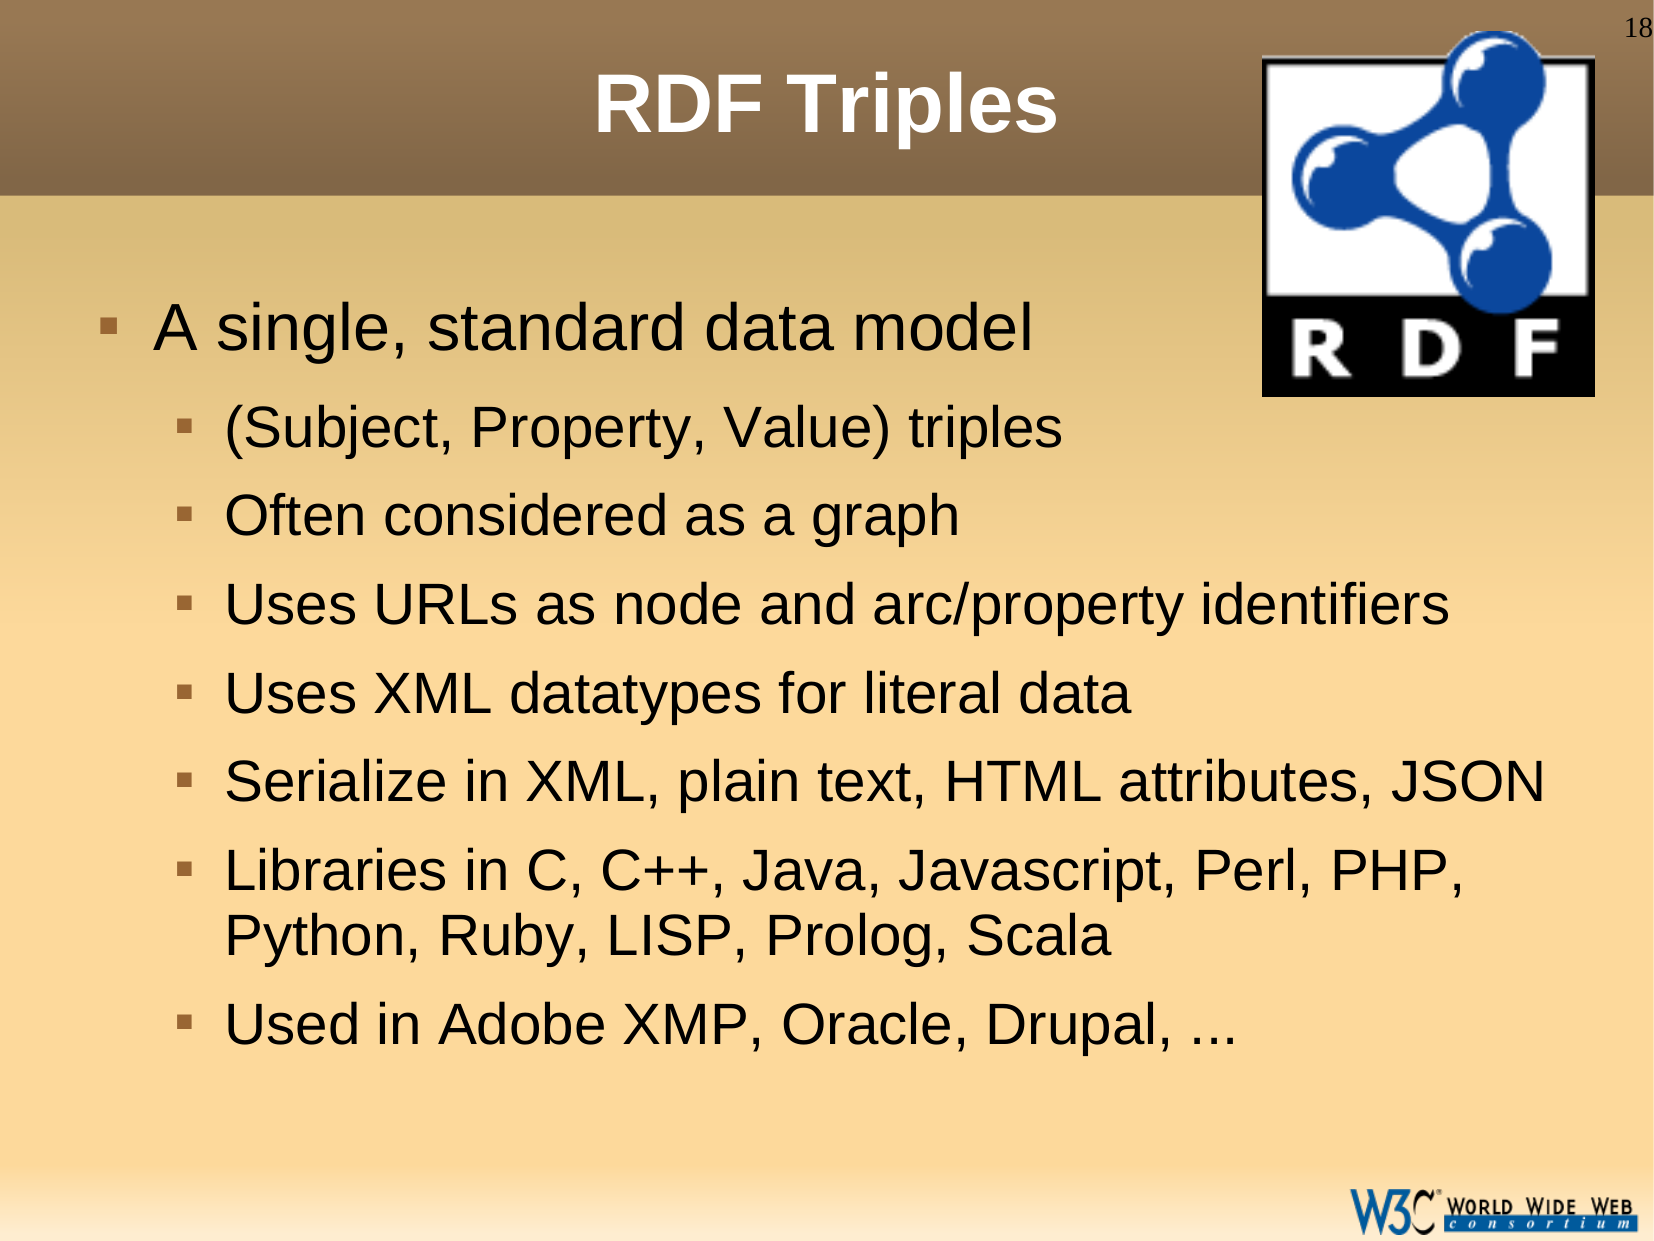

# RDF Triples
18
A single, standard data model
(Subject, Property, Value) triples
Often considered as a graph
Uses URLs as node and arc/property identifiers
Uses XML datatypes for literal data
Serialize in XML, plain text, HTML attributes, JSON
Libraries in C, C++, Java, Javascript, Perl, PHP, Python, Ruby, LISP, Prolog, Scala
Used in Adobe XMP, Oracle, Drupal, ...